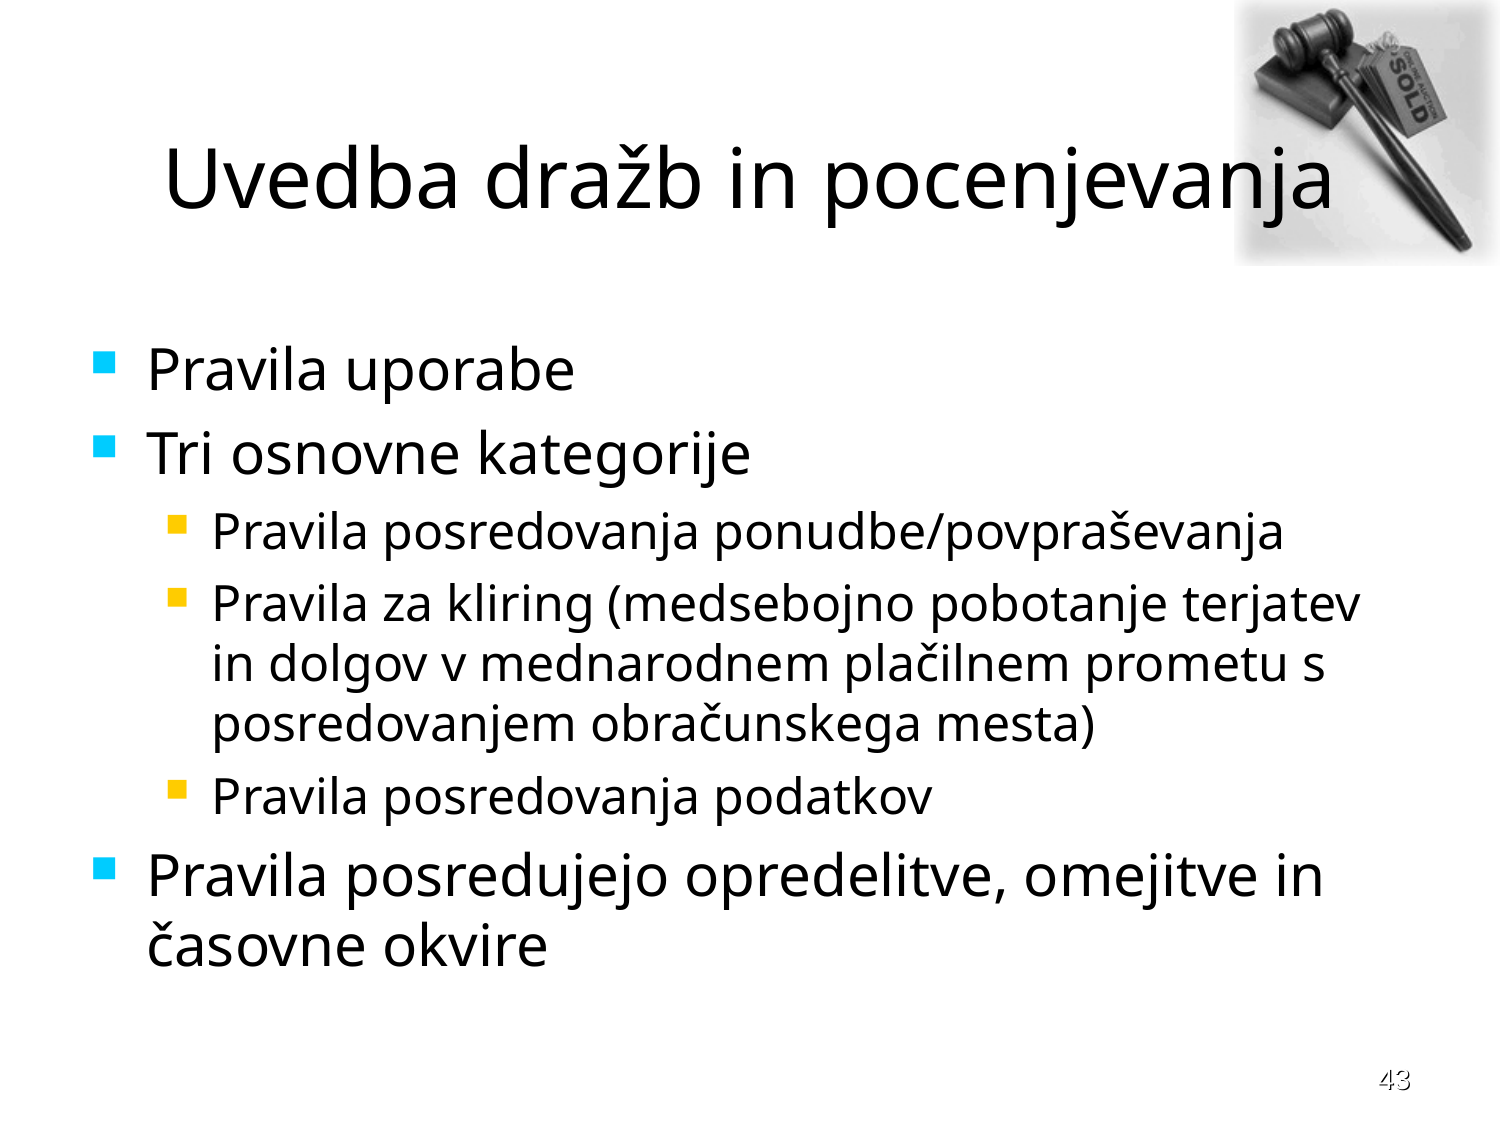

# Uvedba dražb in pocenjevanja
Pravila uporabe
Tri osnovne kategorije
Pravila posredovanja ponudbe/povpraševanja
Pravila za kliring (medsebojno pobotanje terjatev in dolgov v mednarodnem plačilnem prometu s posredovanjem obračunskega mesta)
Pravila posredovanja podatkov
Pravila posredujejo opredelitve, omejitve in časovne okvire